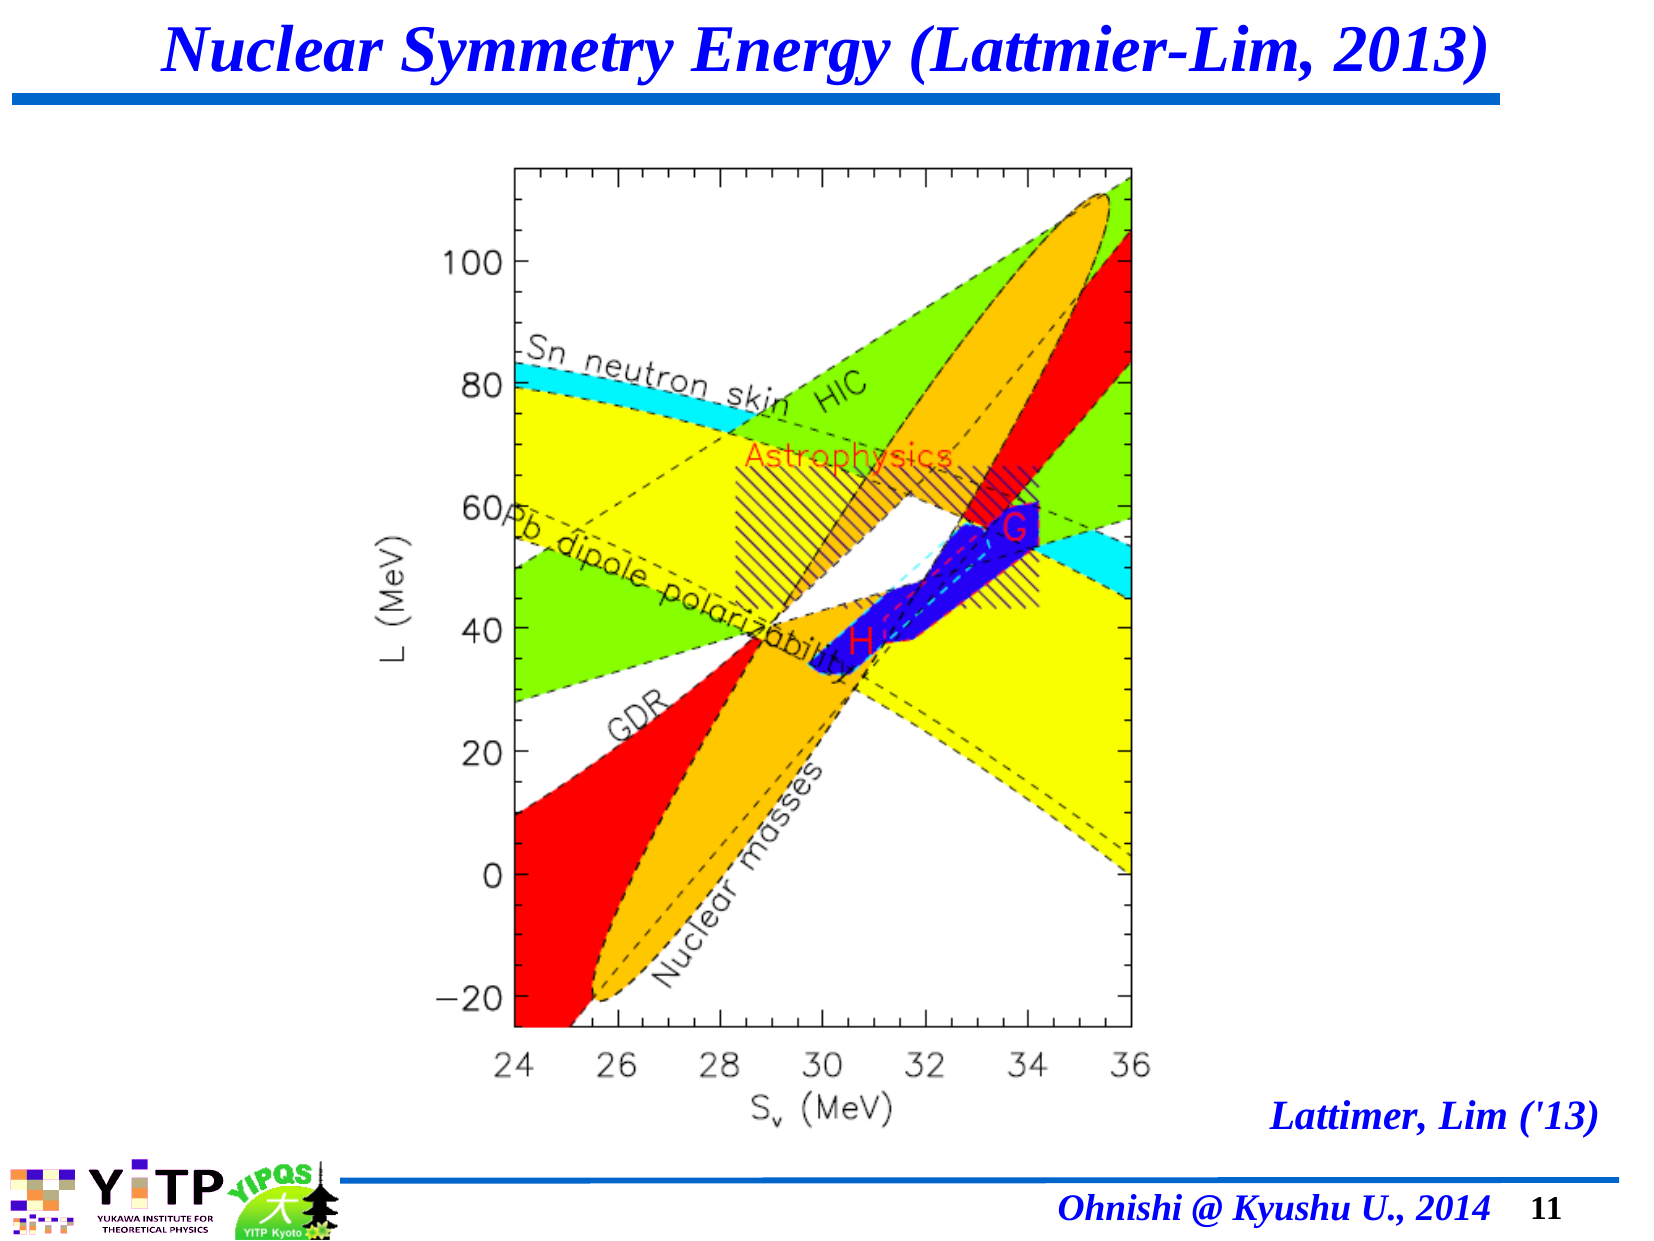

# Nuclear Symmetry Energy (Lattmier-Lim, 2013)
Lattimer, Lim ('13)